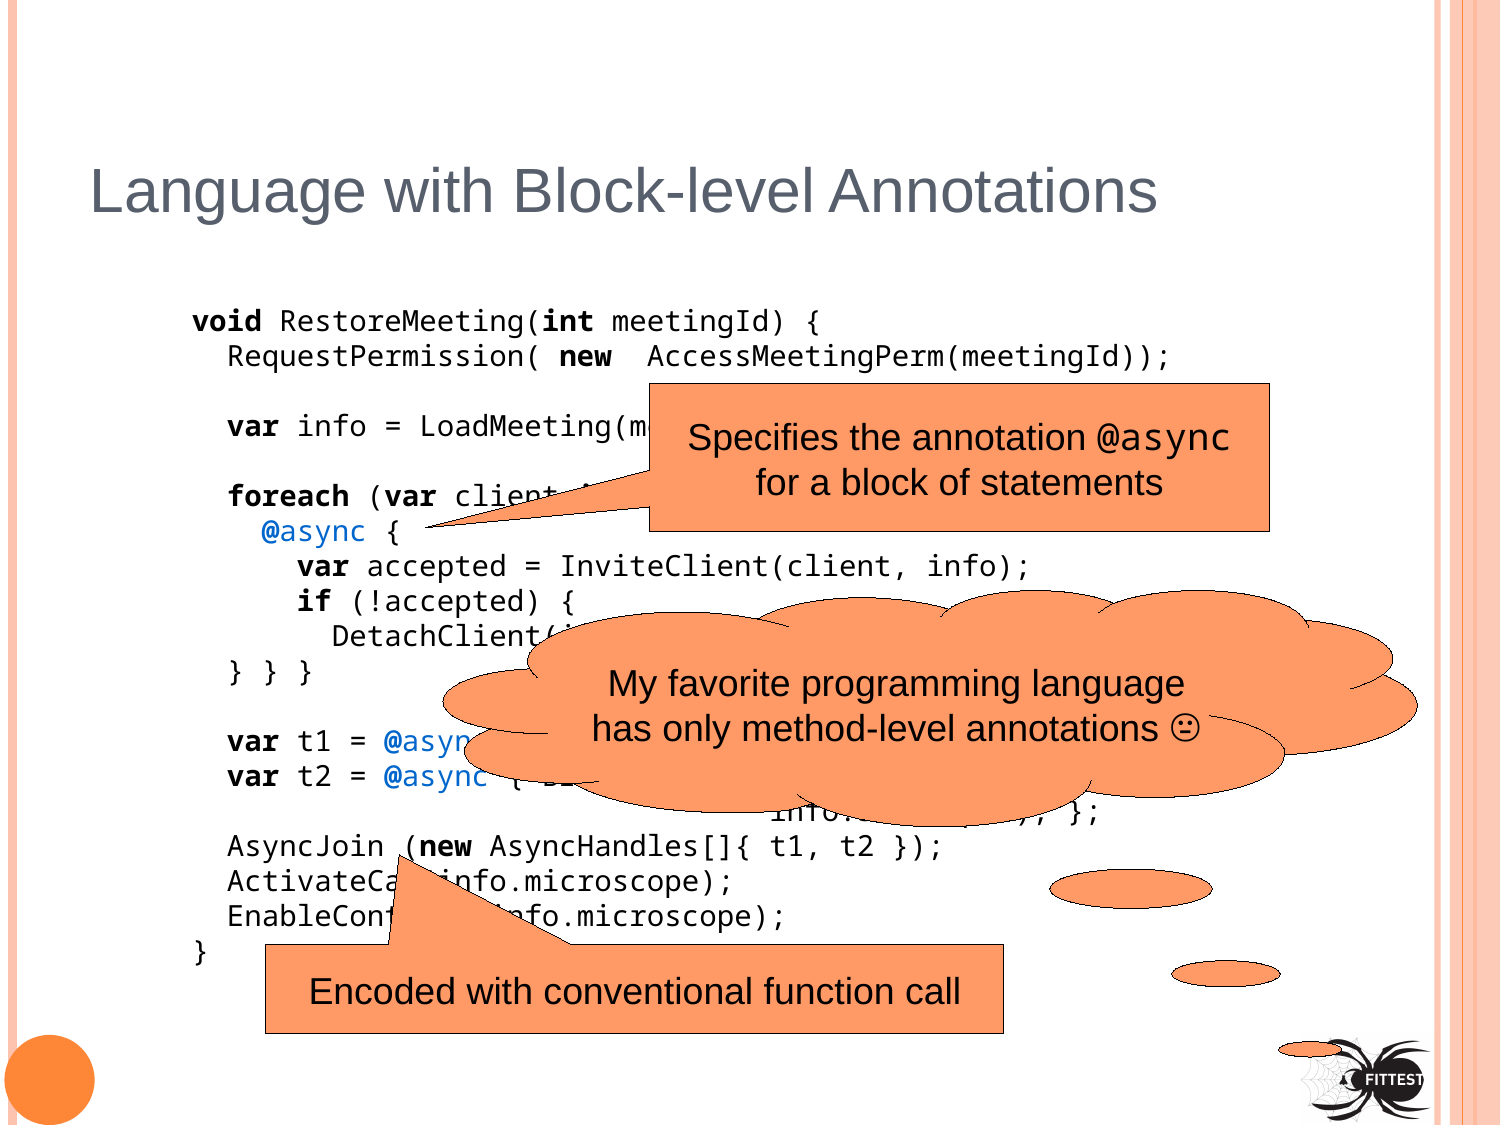

# Language with Block-level Annotations
void RestoreMeeting(int meetingId) {
 RequestPermission( new AccessMeetingPerm(meetingId));
 var info = LoadMeeting(meetingId);
 foreach (var client in info.clients) {
 @async {
 var accepted = InviteClient(client, info);
 if (!accepted) {
 DetachClient(info, client);
 } } }
 var t1 = @async { InitCam(info.microscope); };
 var t2 = @async { BrowseSlide(info.microscope,
 info.slide.pos); };
 AsyncJoin (new AsyncHandles[]{ t1, t2 });
 ActivateCam(info.microscope);
 EnableControls(info.microscope);
}
Specifies the annotation @async
for a block of statements
My favorite programming language
has only method-level annotations K
Encoded with conventional function call